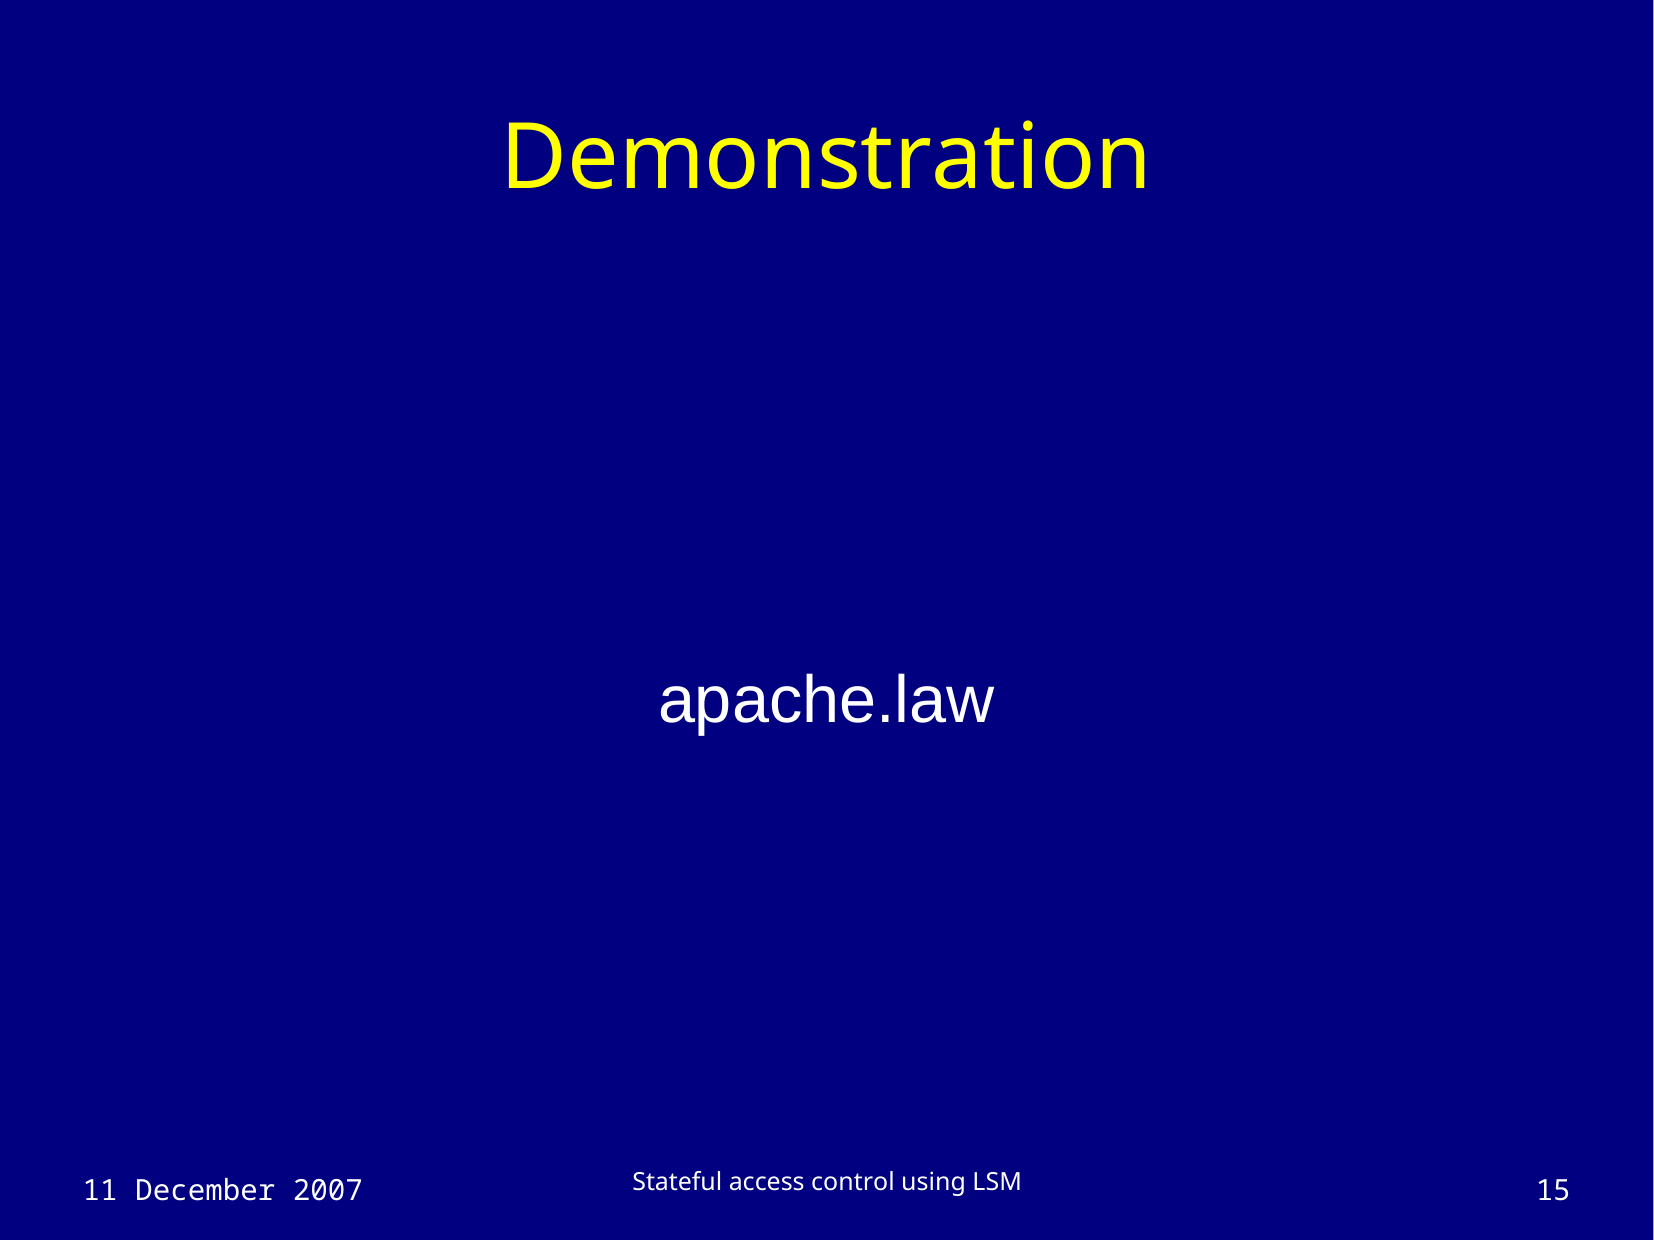

# Demonstration
apache.law
11 December 2007
Stateful access control using LSM
15